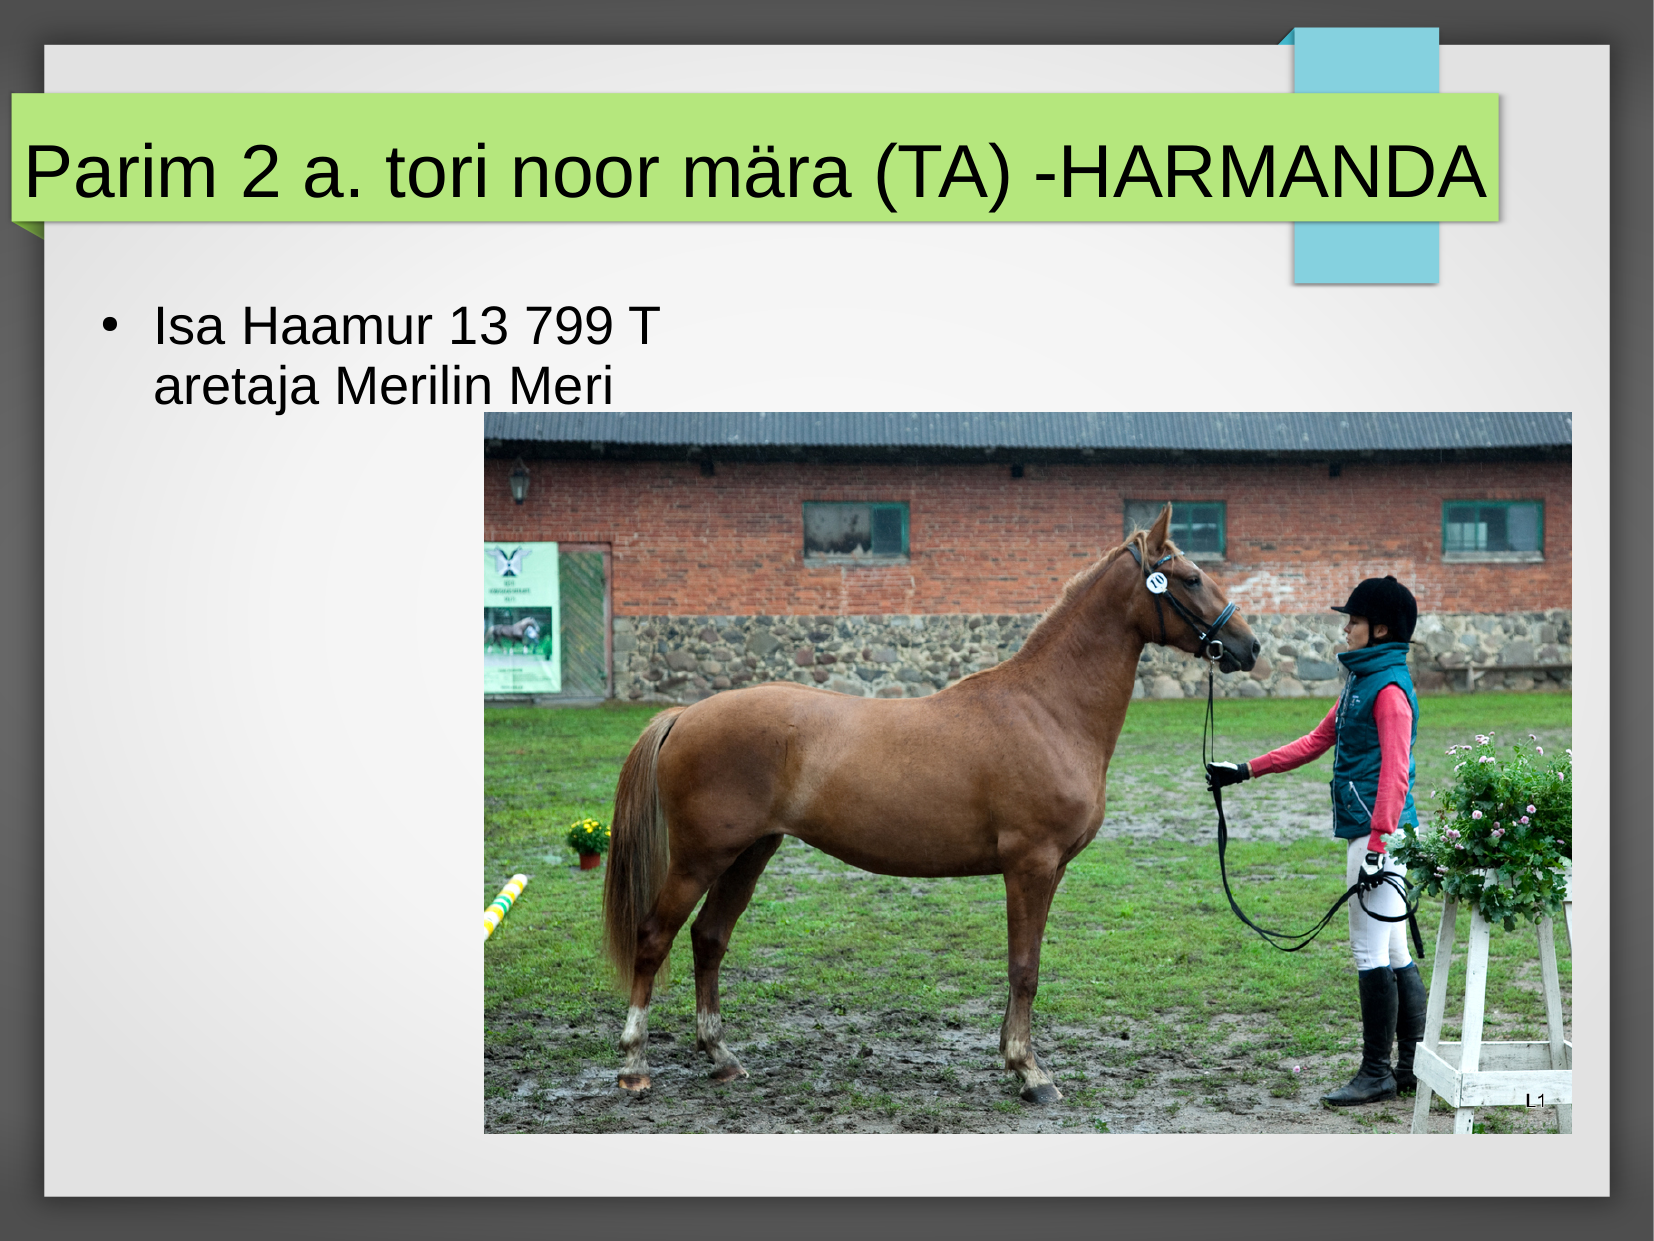

# Parim 2 a. tori noor mära (TA) -HARMANDA
Isa Haamur 13 799 T
aretaja Merilin Meri